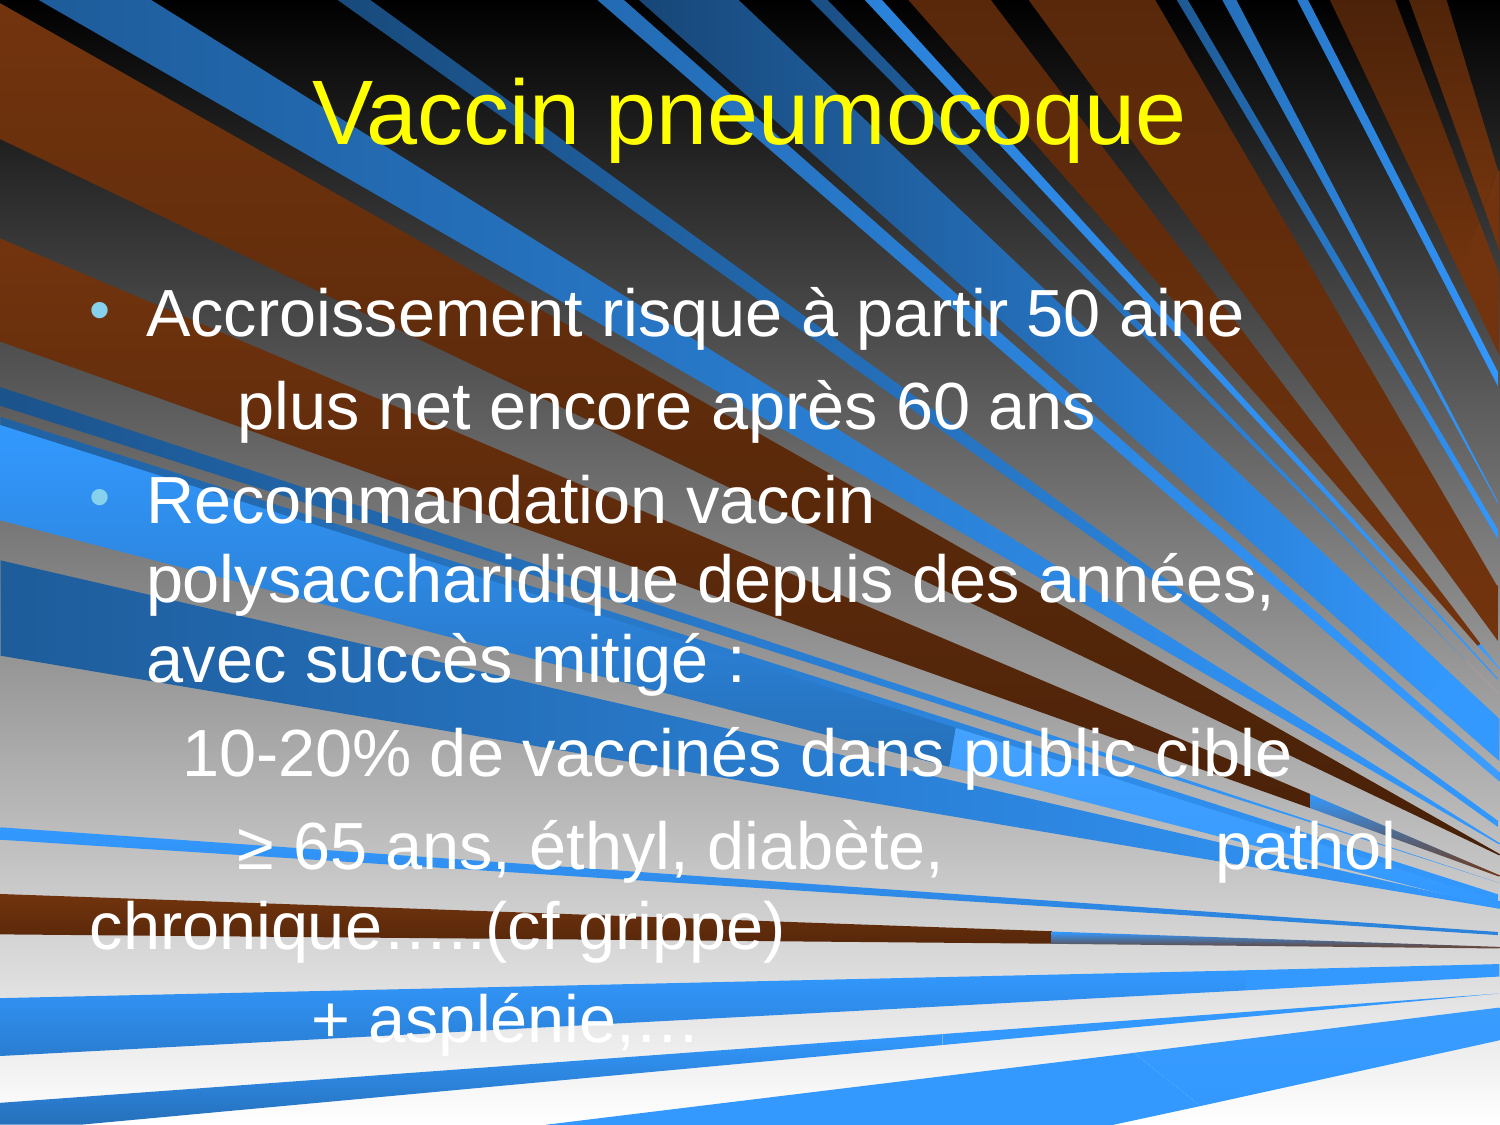

# Vaccin pneumocoque
Accroissement risque à partir 50 aine
 plus net encore après 60 ans
Recommandation vaccin polysaccharidique depuis des années, avec succès mitigé :
 10-20% de vaccinés dans public cible
 ≥ 65 ans, éthyl, diabète,				 pathol chronique…..(cf grippe)
 			+ asplénie,…